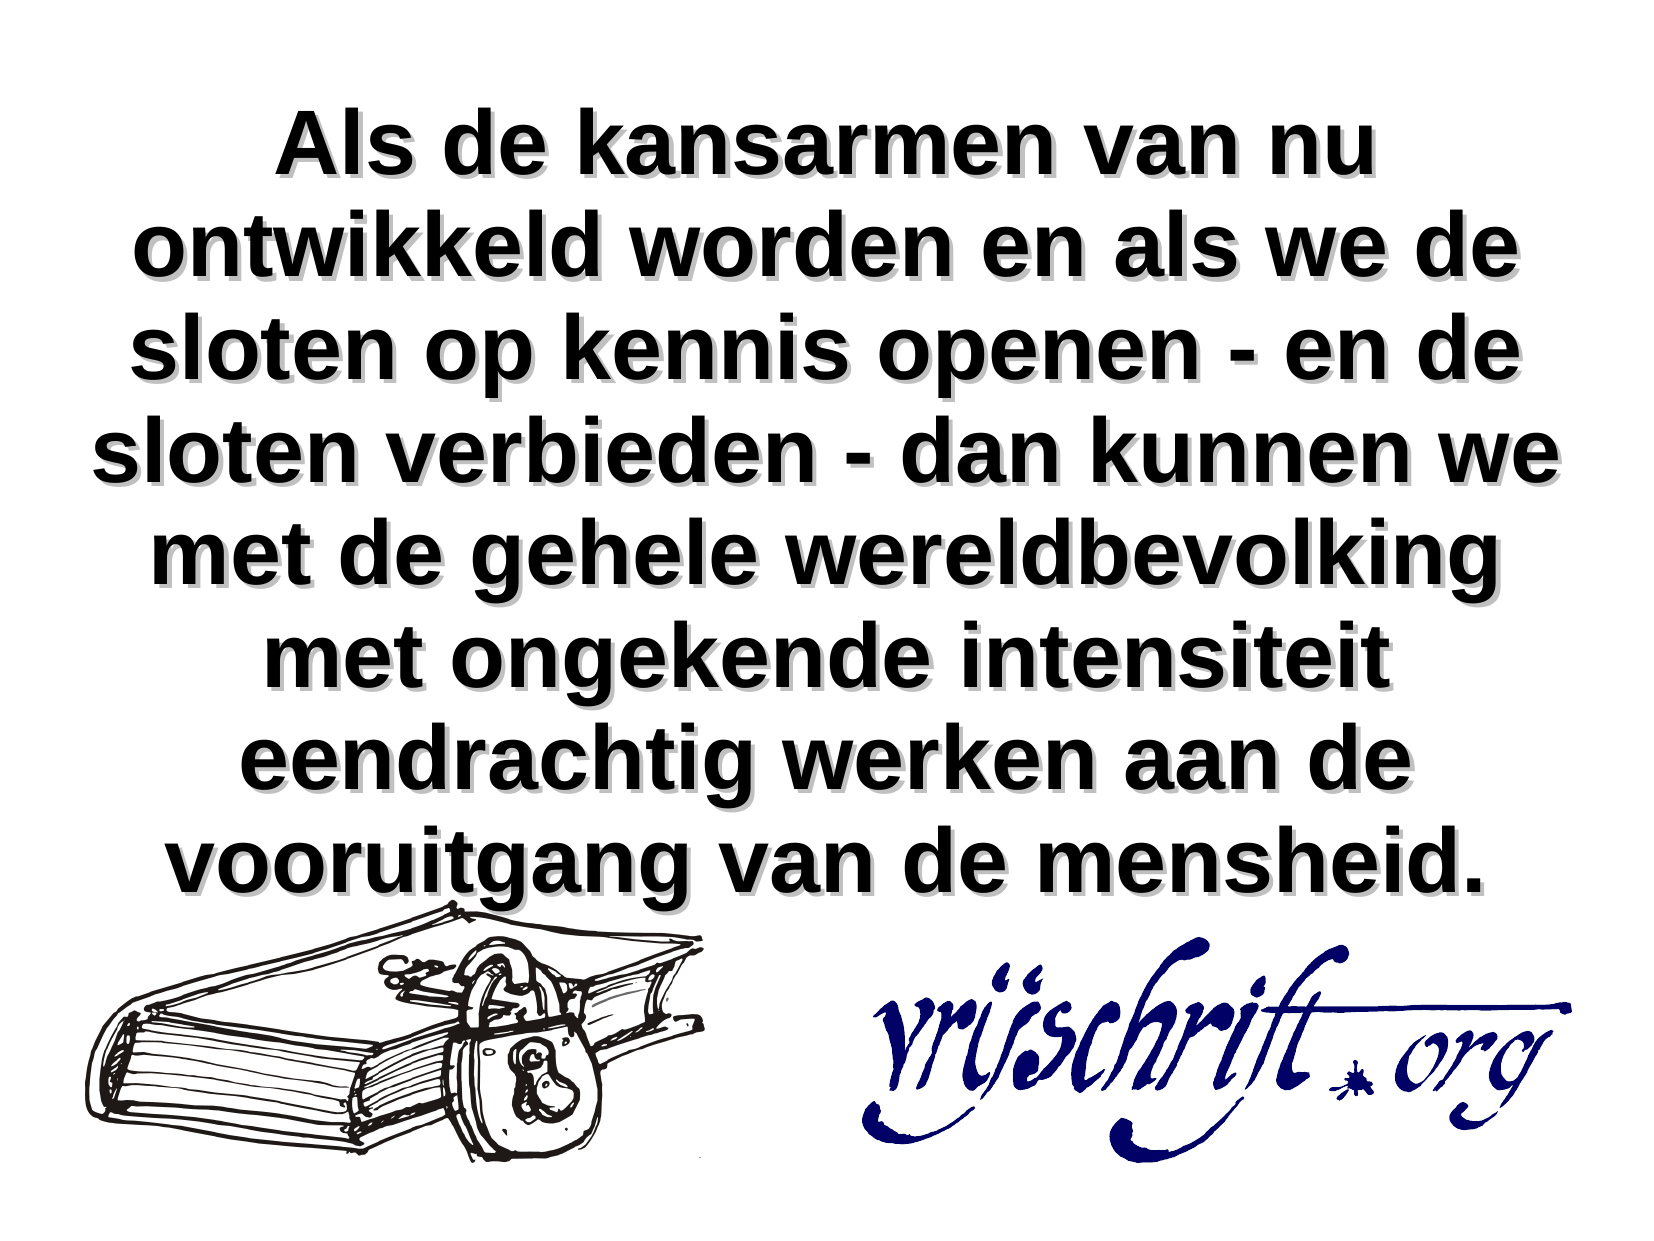

# Als de kansarmen van nu ontwikkeld worden en als we de sloten op kennis openen - en de sloten verbieden - dan kunnen we met de gehele wereldbevolking met ongekende intensiteit eendrachtig werken aan de vooruitgang van de mensheid.